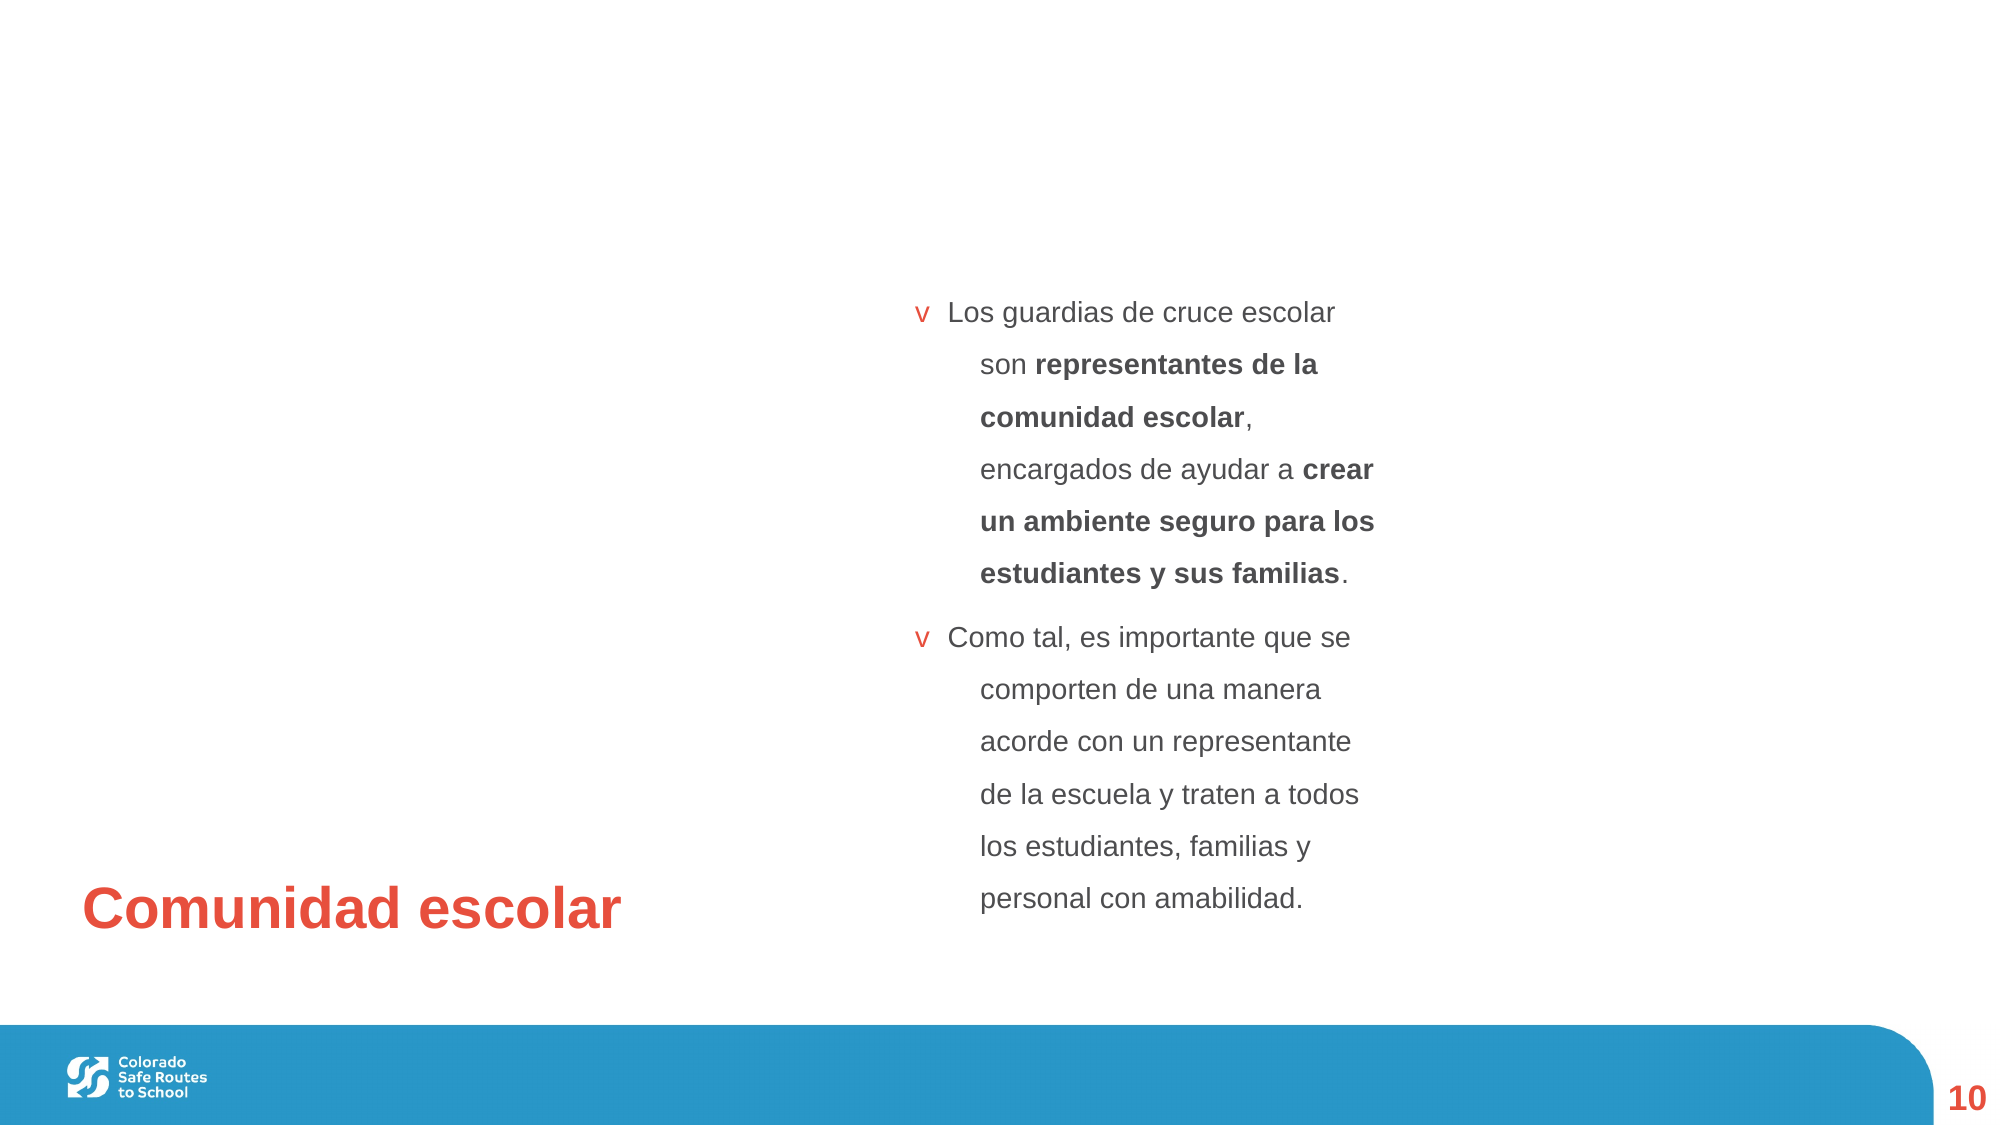

# Comunidad escolar
Los guardias de cruce escolar son representantes de la comunidad escolar, encargados de ayudar a crear un ambiente seguro para los estudiantes y sus familias.
Como tal, es importante que se comporten de una manera acorde con un representante de la escuela y traten a todos los estudiantes, familias y personal con amabilidad.
10